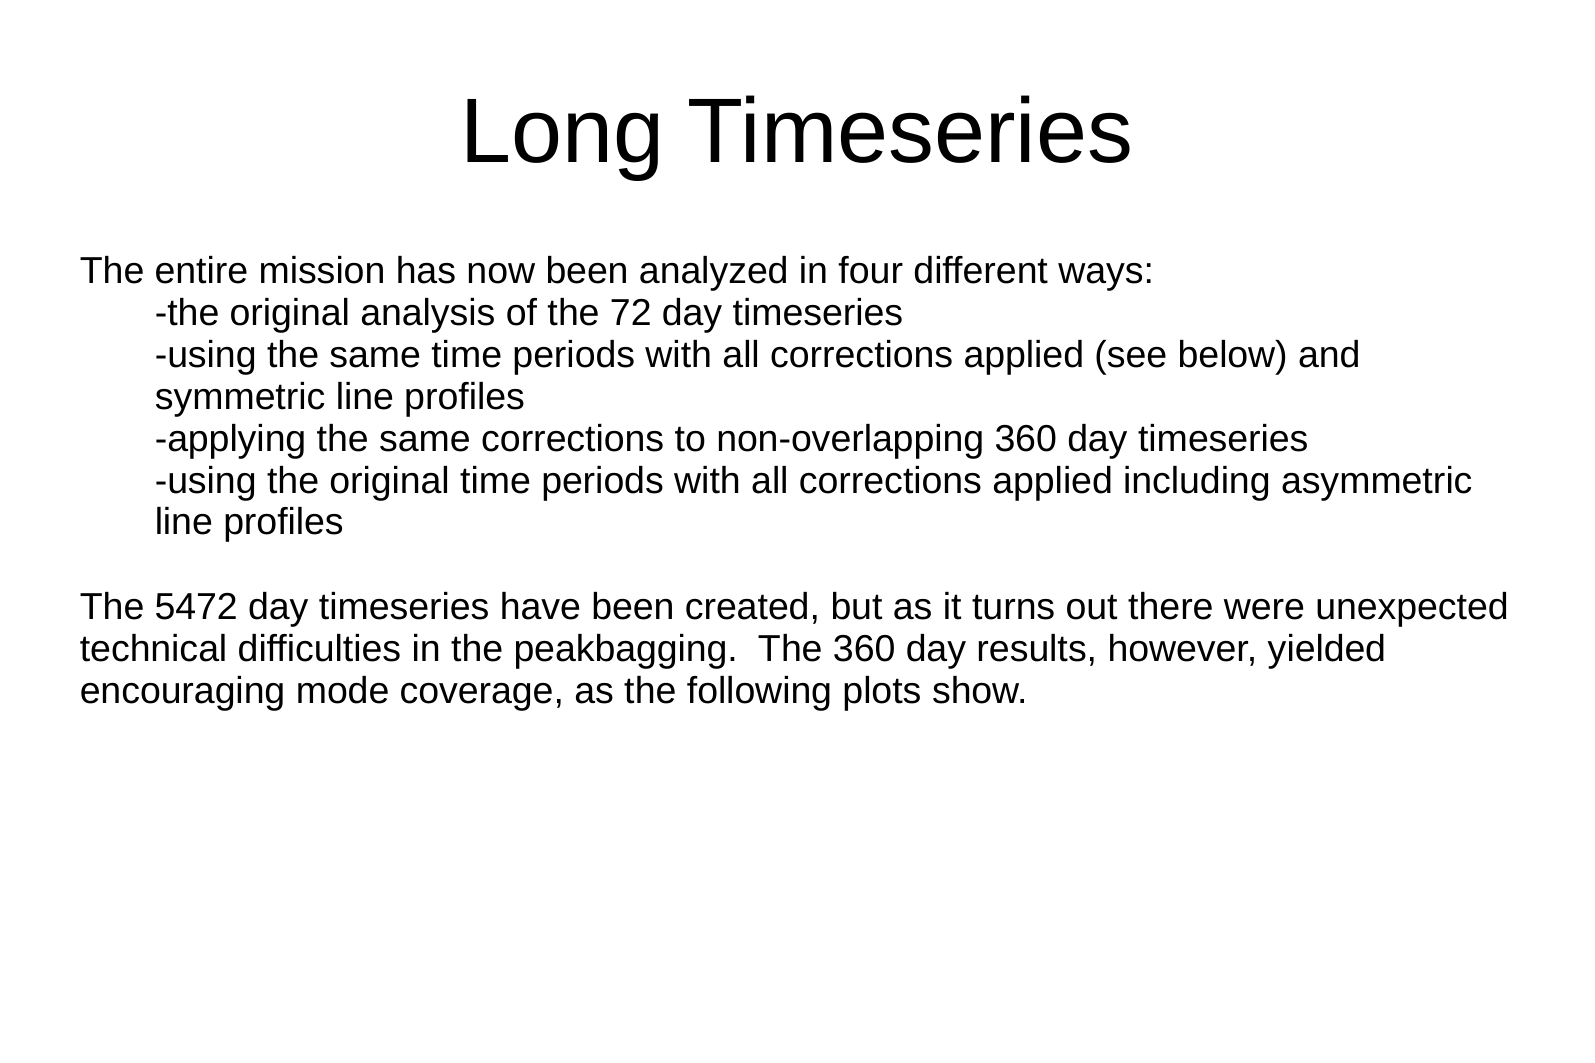

# Long Timeseries
The entire mission has now been analyzed in four different ways:
	-the original analysis of the 72 day timeseries
	-using the same time periods with all corrections applied (see below) and 			symmetric line profiles
	-applying the same corrections to non-overlapping 360 day timeseries
	-using the original time periods with all corrections applied including asymmetric 		line profiles
The 5472 day timeseries have been created, but as it turns out there were unexpected technical difficulties in the peakbagging. The 360 day results, however, yielded encouraging mode coverage, as the following plots show.